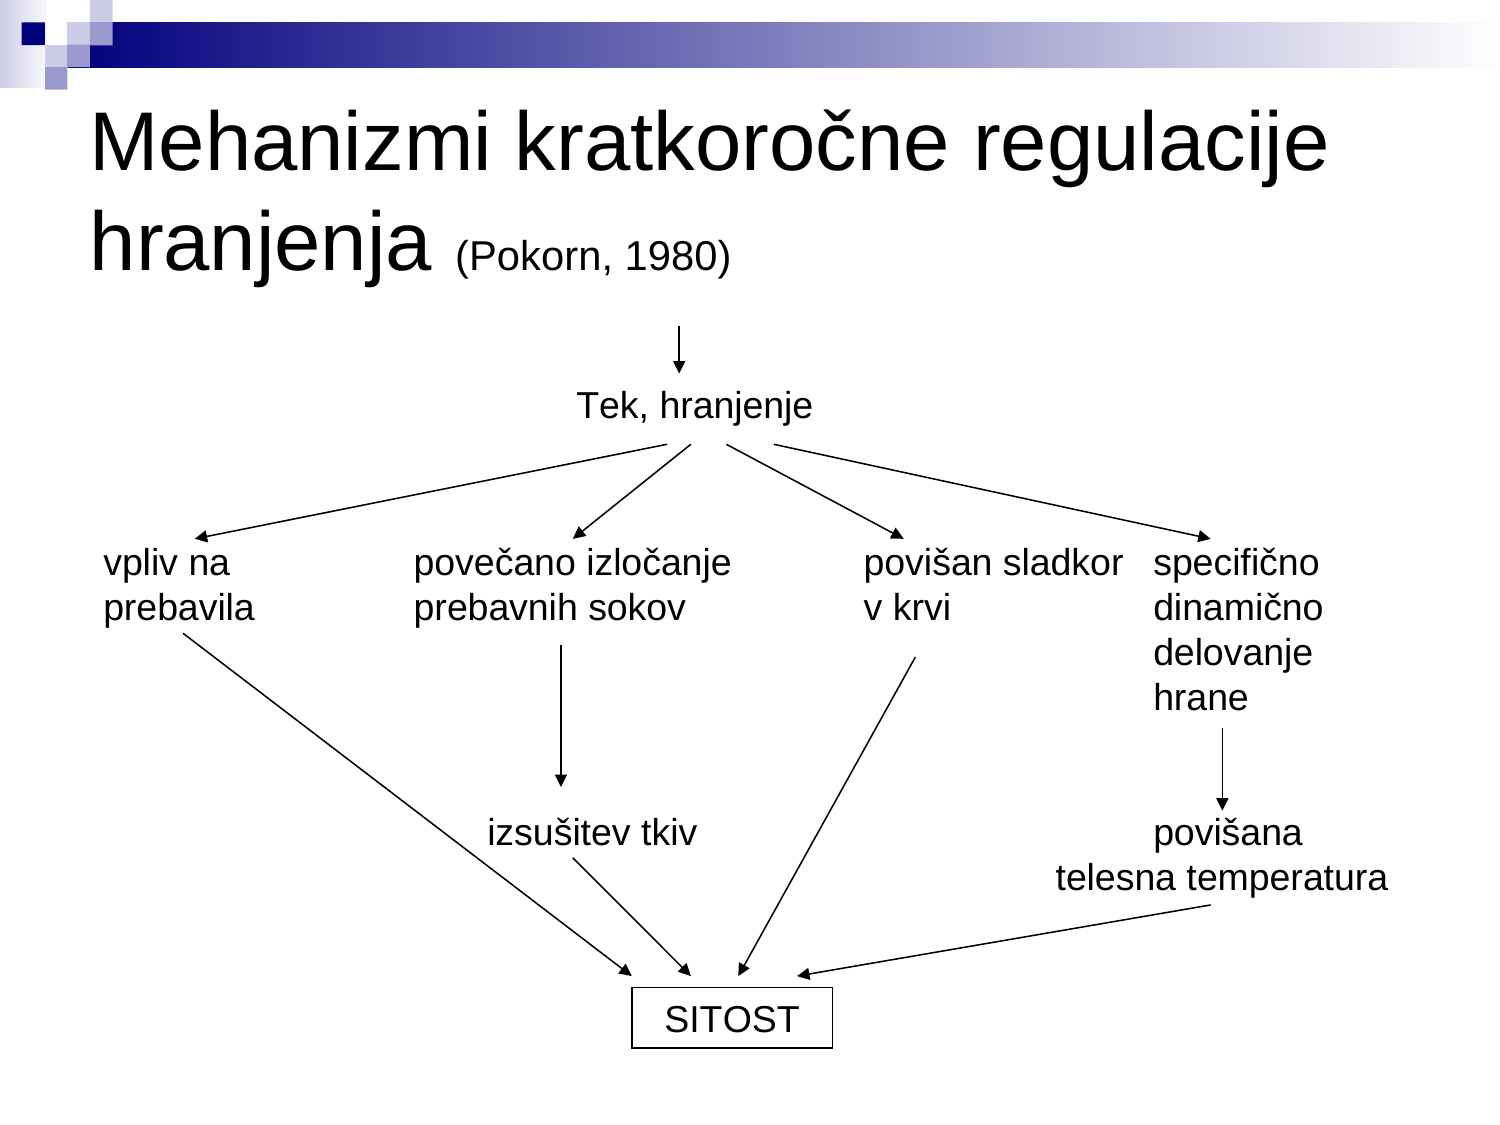

# Mehanizmi kratkoročne regulacije hranjenja (Pokorn, 1980)
Tek, hranjenje
vpliv na 		 povečano izločanje	 povišan sladkor 	specifično
prebavila	 prebavnih sokov 		 v krvi 		dinamično							delovanje							hrane
		 izsušitev tkiv				povišana 						 telesna temperatura
SITOST